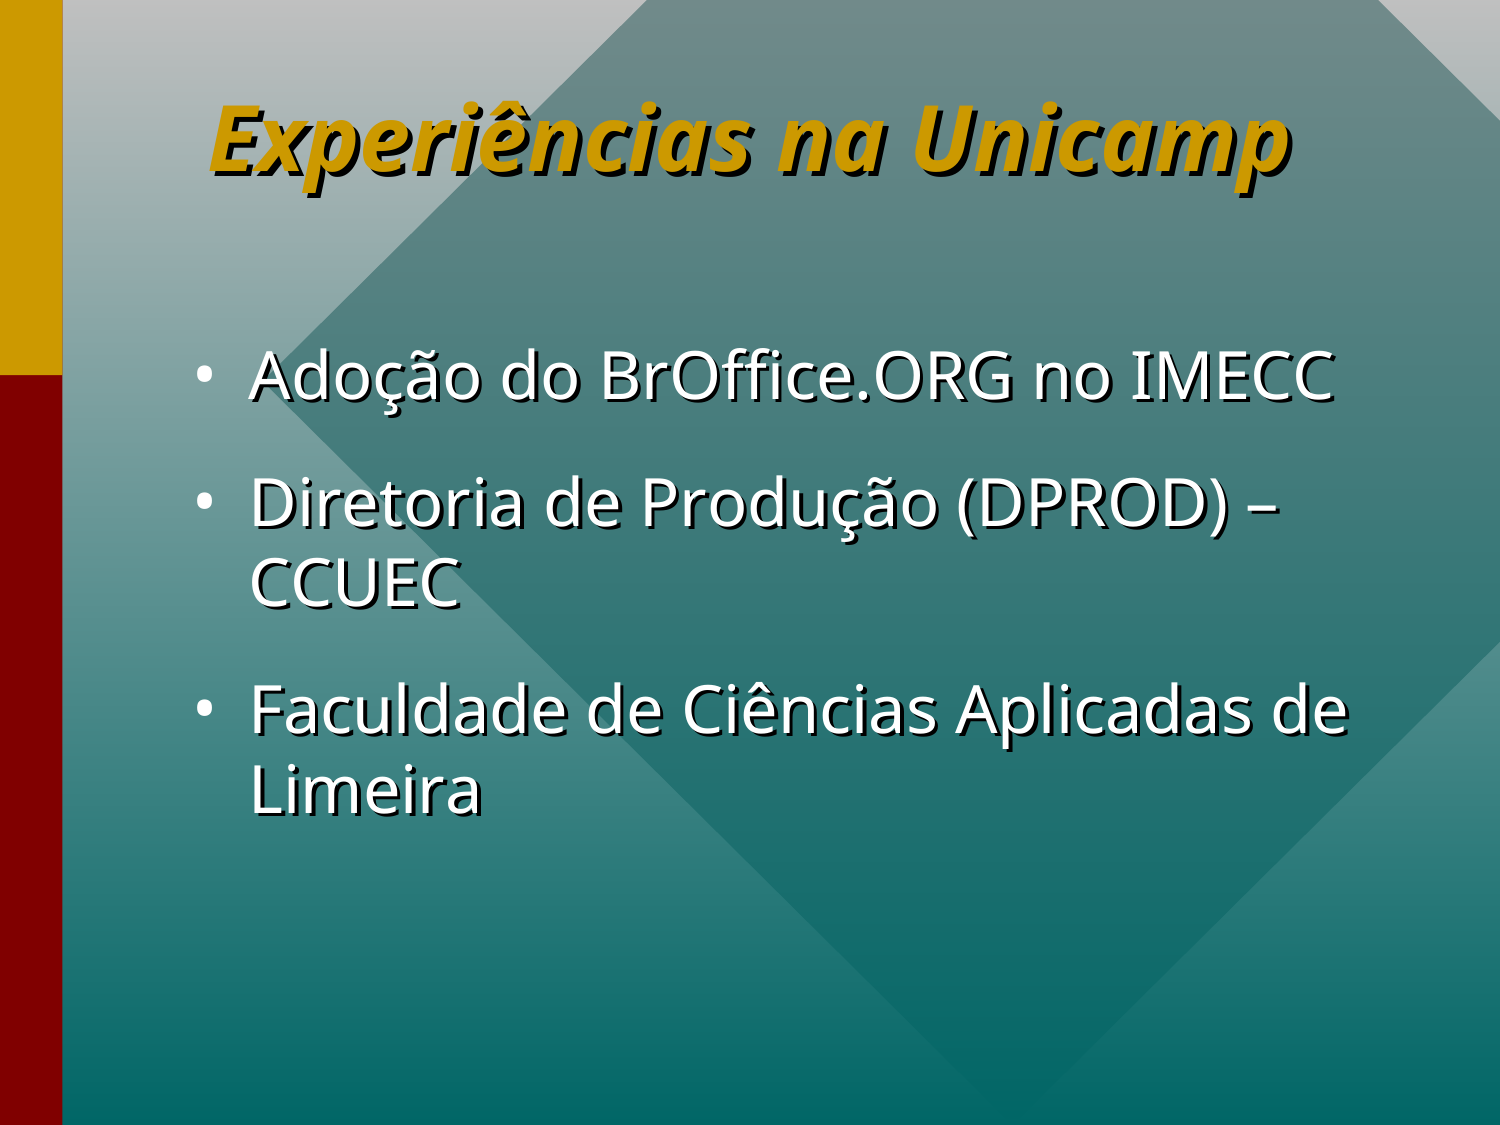

# Experiências na Unicamp
Adoção do BrOffice.ORG no IMECC
Diretoria de Produção (DPROD) – CCUEC
Faculdade de Ciências Aplicadas de Limeira